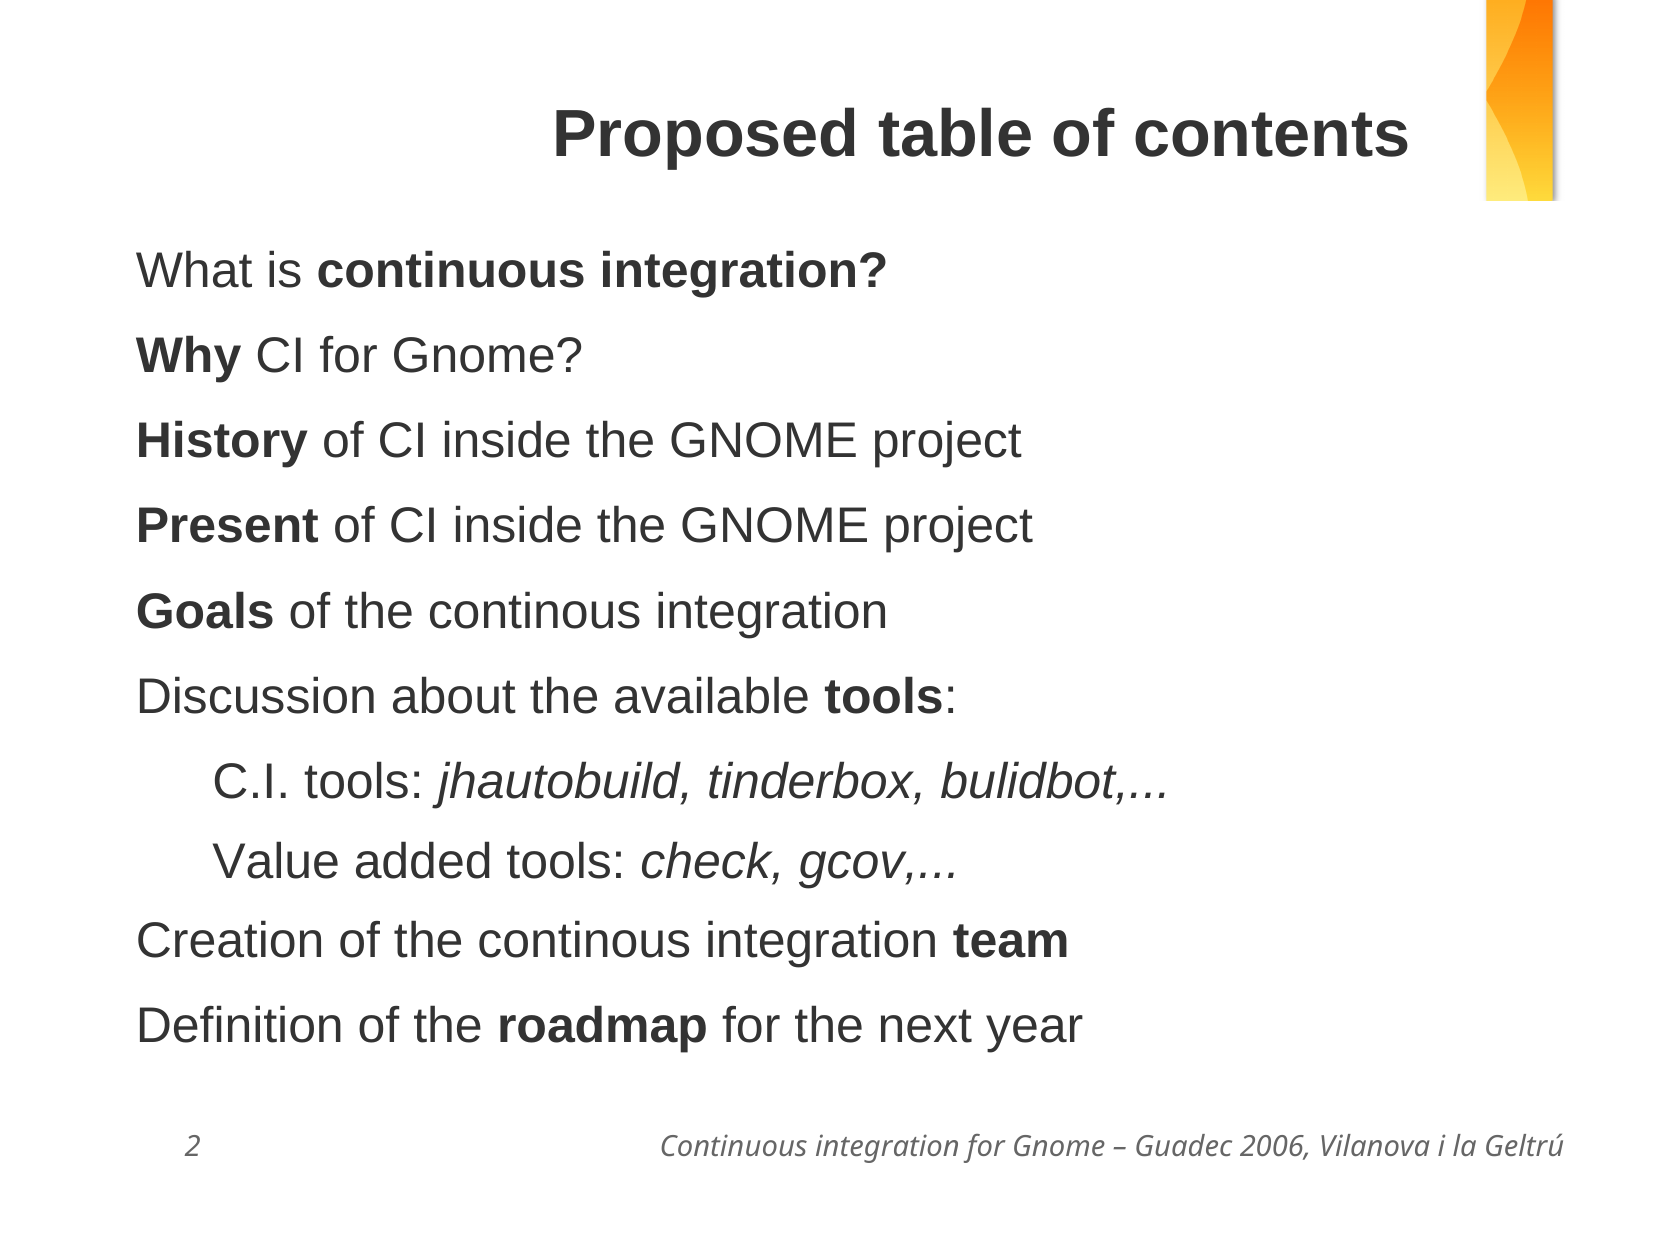

# Proposed table of contents
What is continuous integration?
Why CI for Gnome?
History of CI inside the GNOME project
Present of CI inside the GNOME project
Goals of the continous integration
Discussion about the available tools:
C.I. tools: jhautobuild, tinderbox, bulidbot,...
Value added tools: check, gcov,...
Creation of the continous integration team
Definition of the roadmap for the next year
2